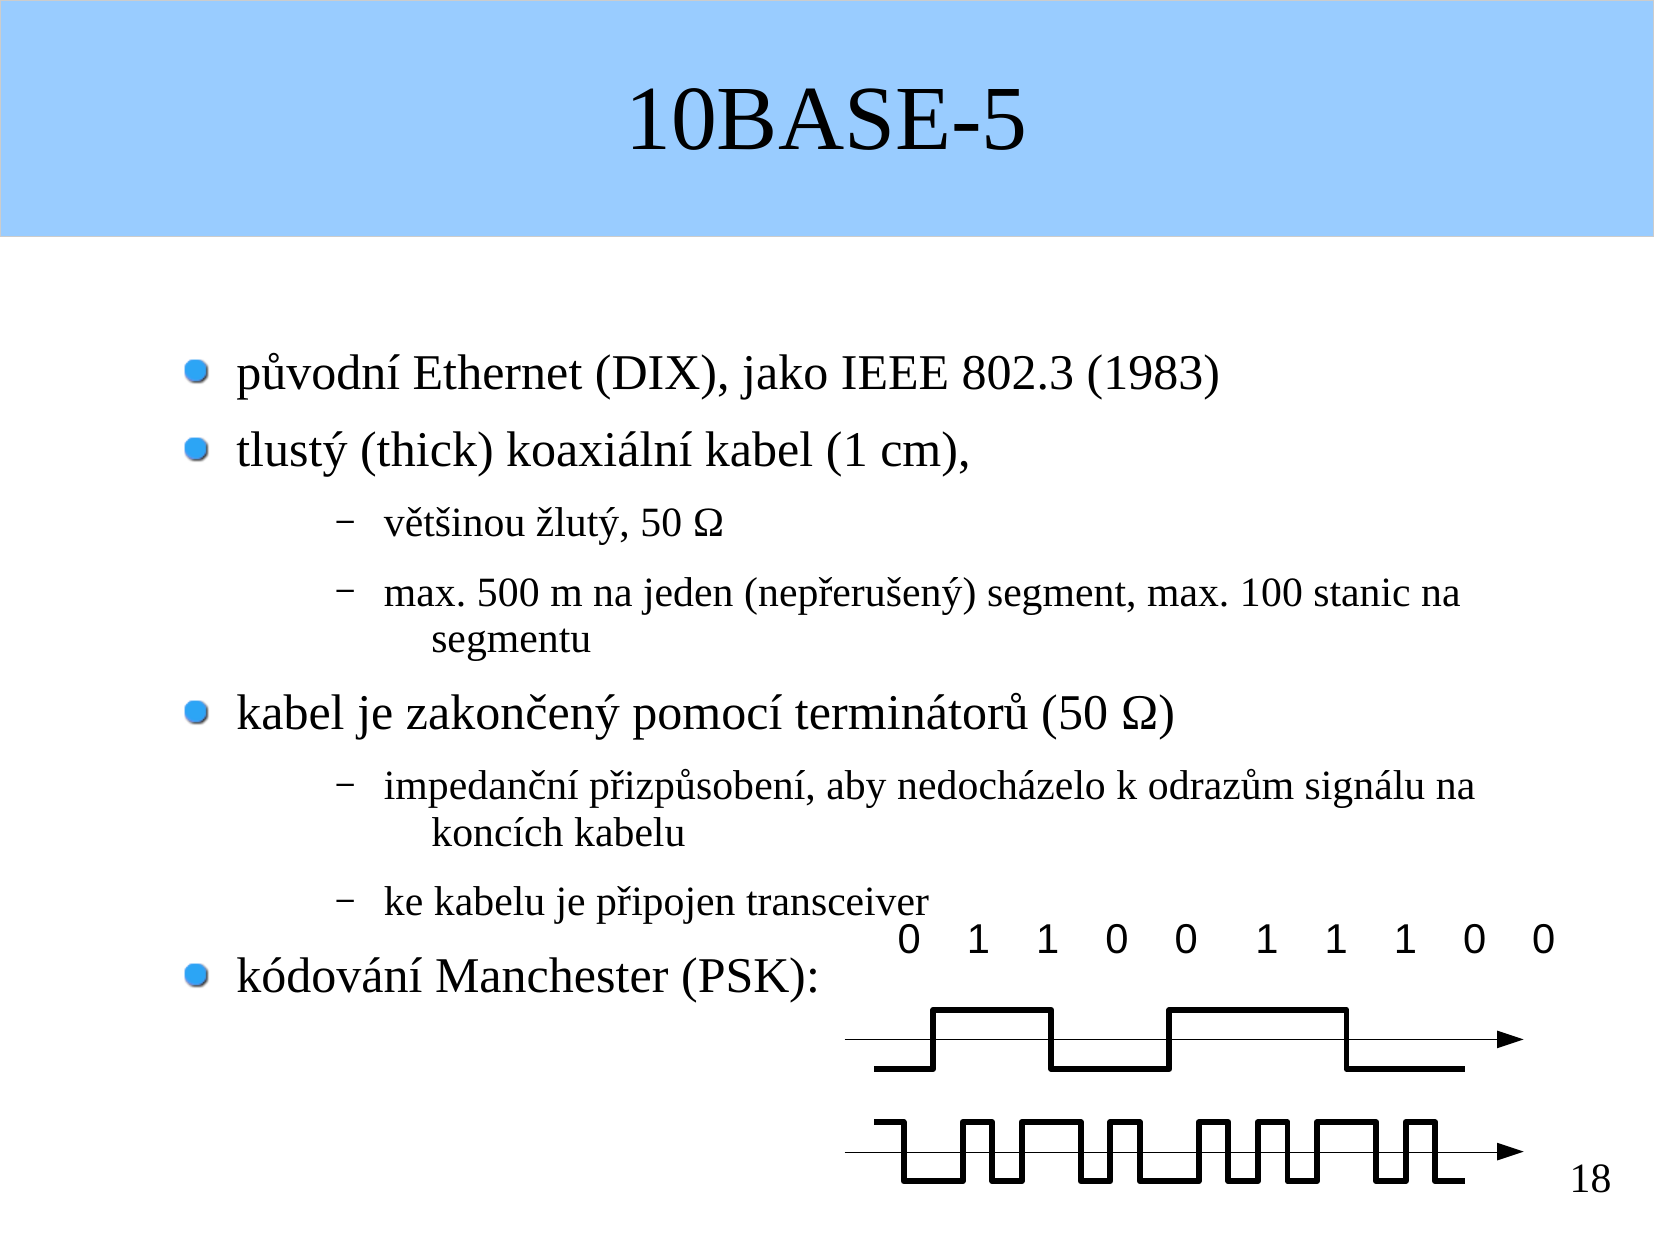

# 10BASE-5
původní Ethernet (DIX), jako IEEE 802.3 (1983)
tlustý (thick) koaxiální kabel (1 cm),
většinou žlutý, 50 Ω
max. 500 m na jeden (nepřerušený) segment, max. 100 stanic na segmentu
kabel je zakončený pomocí terminátorů (50 Ω)
impedanční přizpůsobení, aby nedocházelo k odrazům signálu na koncích kabelu
ke kabelu je připojen transceiver
kódování Manchester (PSK):
0 1 1 0 0 1 1 1 0 0